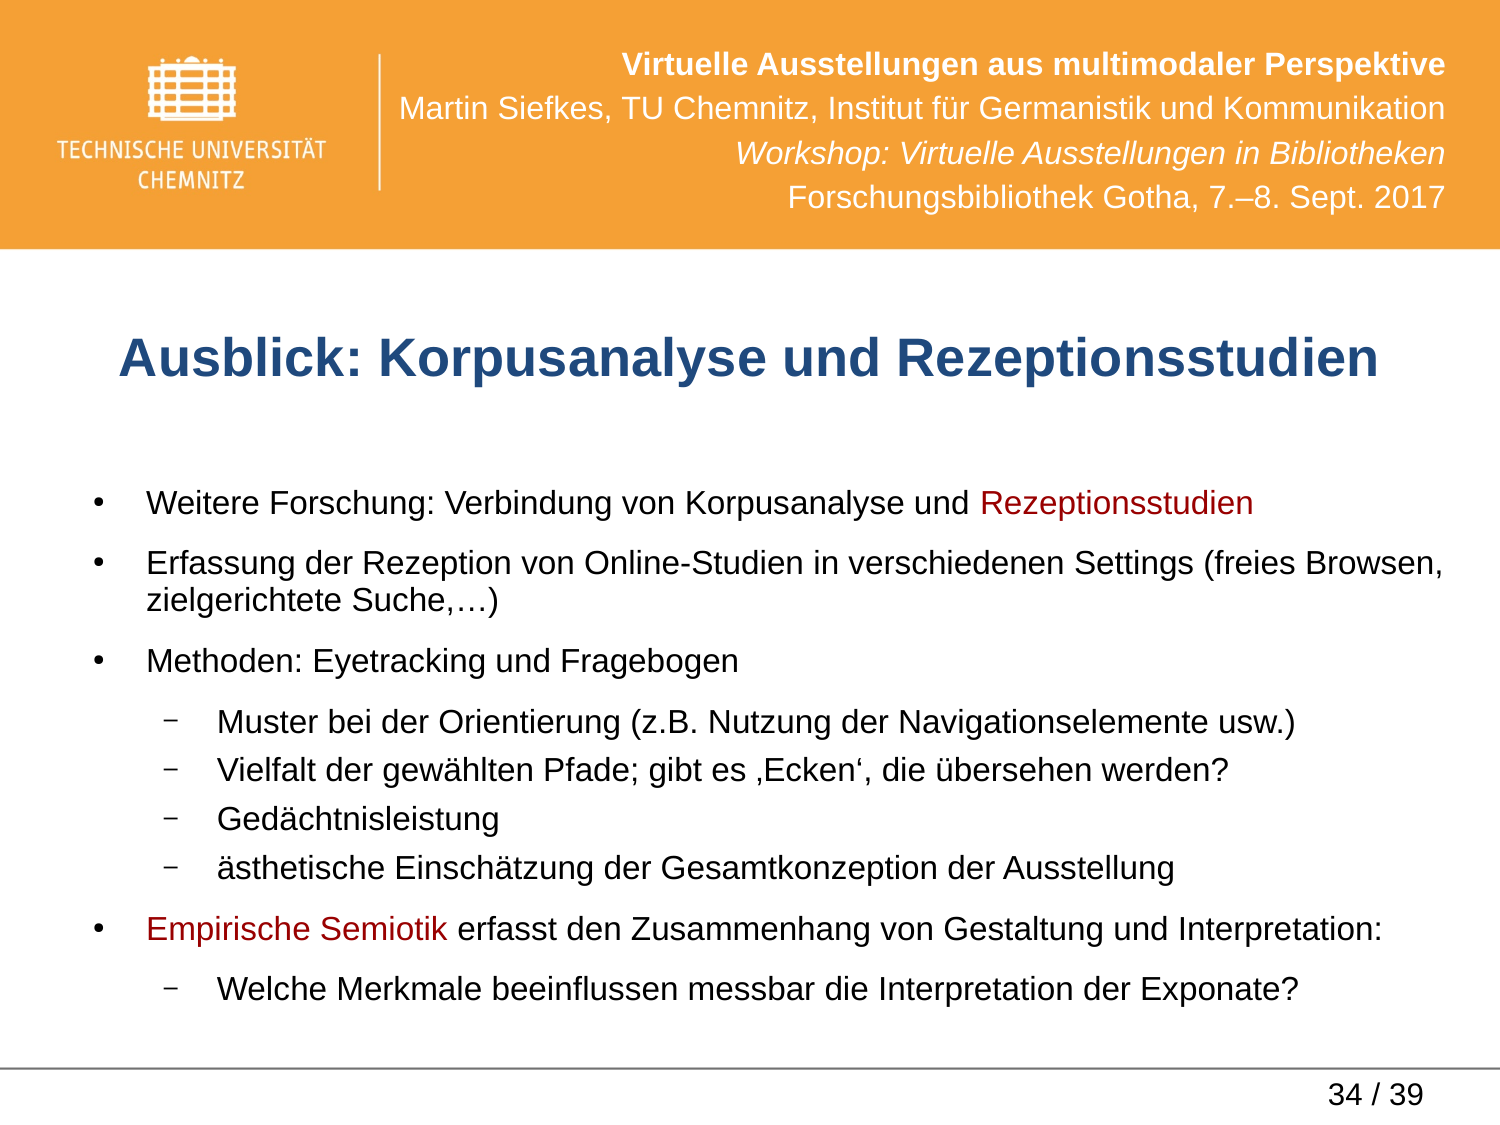

#
Ausblick: Korpusanalyse und Rezeptionsstudien
Weitere Forschung: Verbindung von Korpusanalyse und Rezeptionsstudien
Erfassung der Rezeption von Online-Studien in verschiedenen Settings (freies Browsen, zielgerichtete Suche,…)
Methoden: Eyetracking und Fragebogen
Muster bei der Orientierung (z.B. Nutzung der Navigationselemente usw.)
Vielfalt der gewählten Pfade; gibt es ‚Ecken‘, die übersehen werden?
Gedächtnisleistung
ästhetische Einschätzung der Gesamtkonzeption der Ausstellung
Empirische Semiotik erfasst den Zusammenhang von Gestaltung und Interpretation:
Welche Merkmale beeinflussen messbar die Interpretation der Exponate?